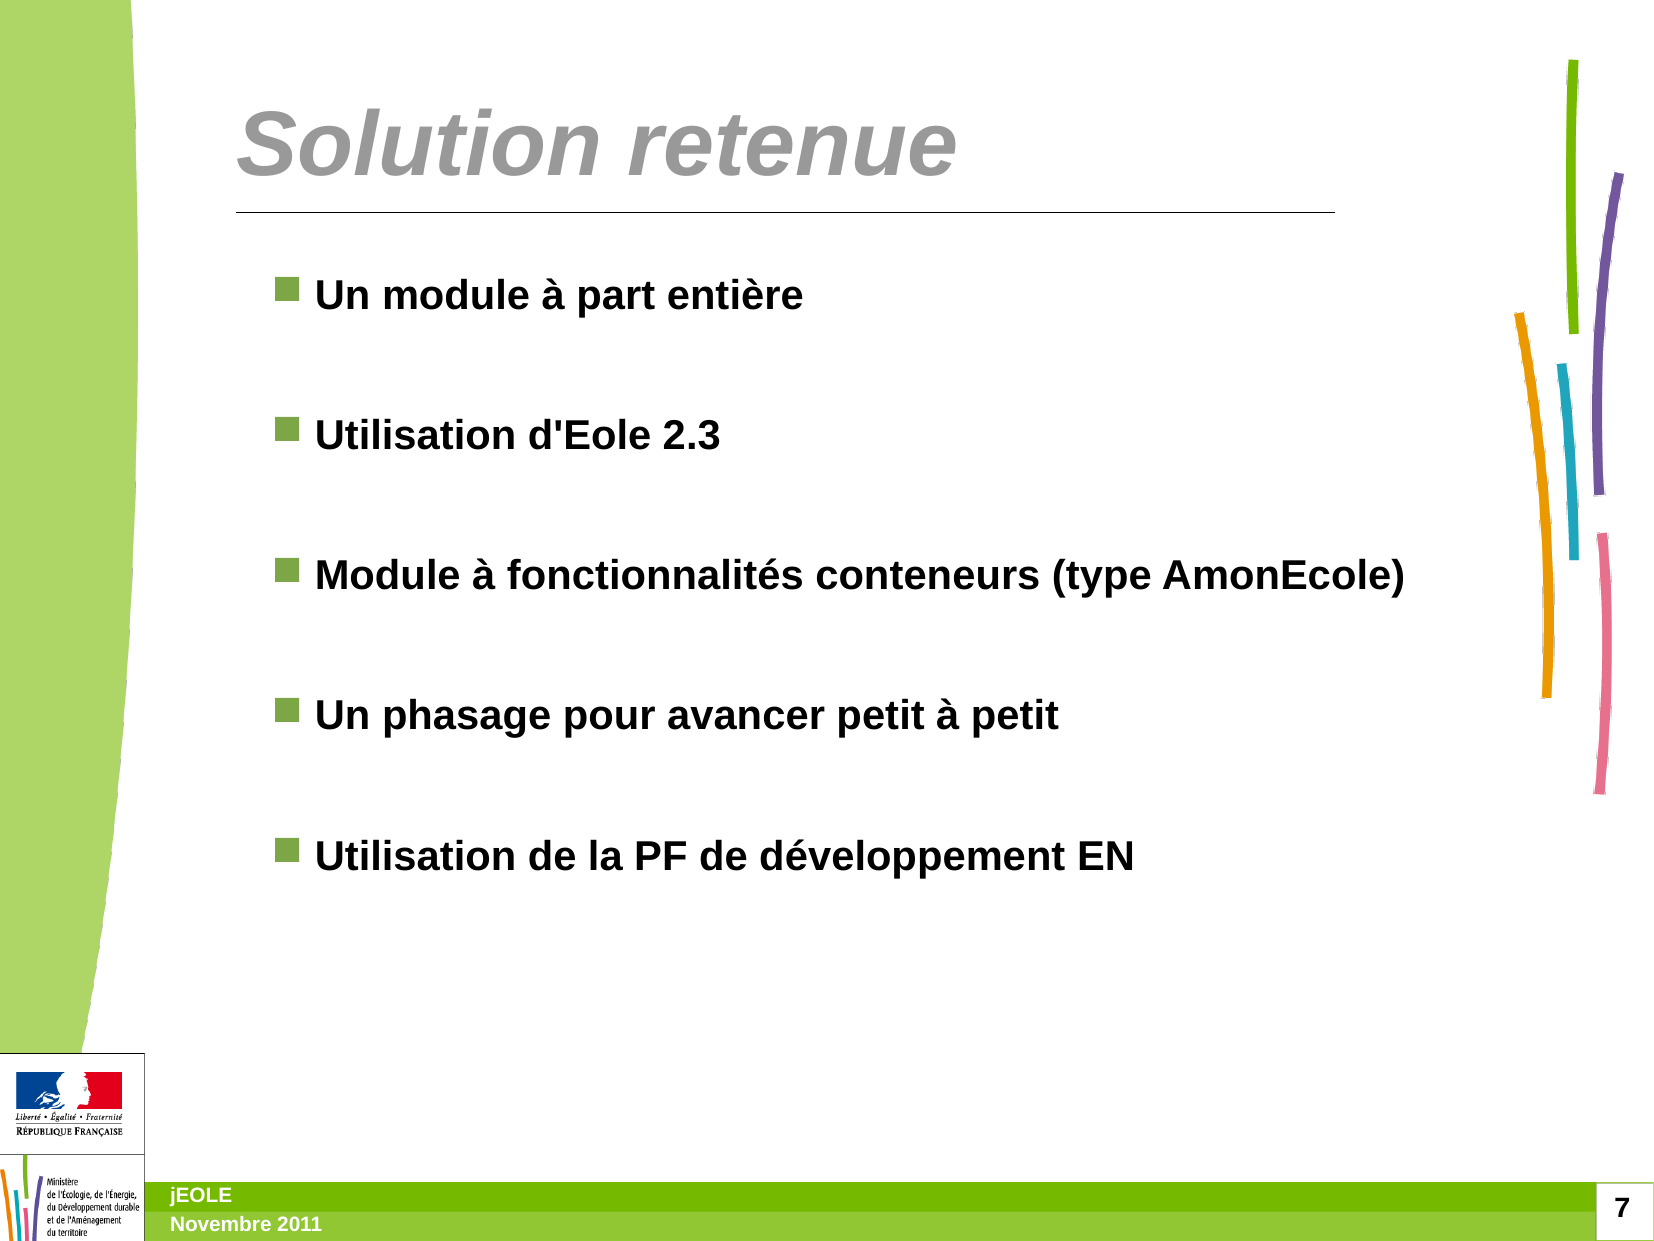

# Solution retenue
 Un module à part entière
 Utilisation d'Eole 2.3
 Module à fonctionnalités conteneurs (type AmonEcole)
 Un phasage pour avancer petit à petit
 Utilisation de la PF de développement EN
7
Journées EOLE octobre 2010